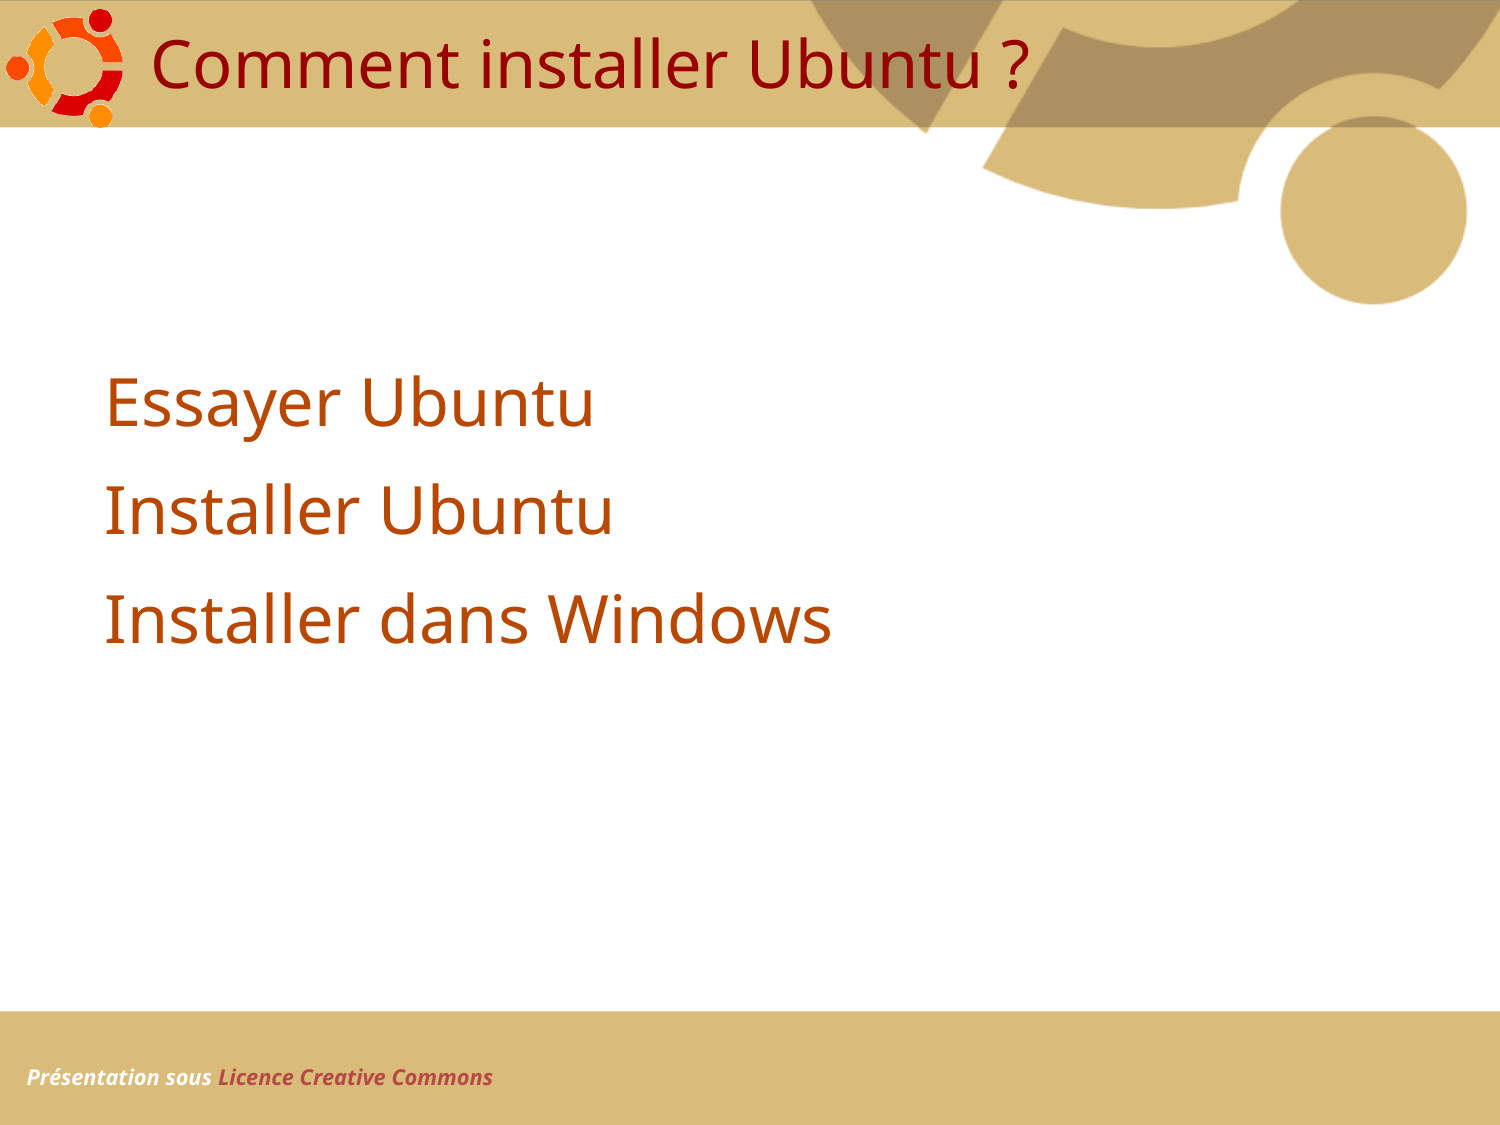

# Comment installer Ubuntu ?
Essayer Ubuntu
Installer Ubuntu
Installer dans Windows